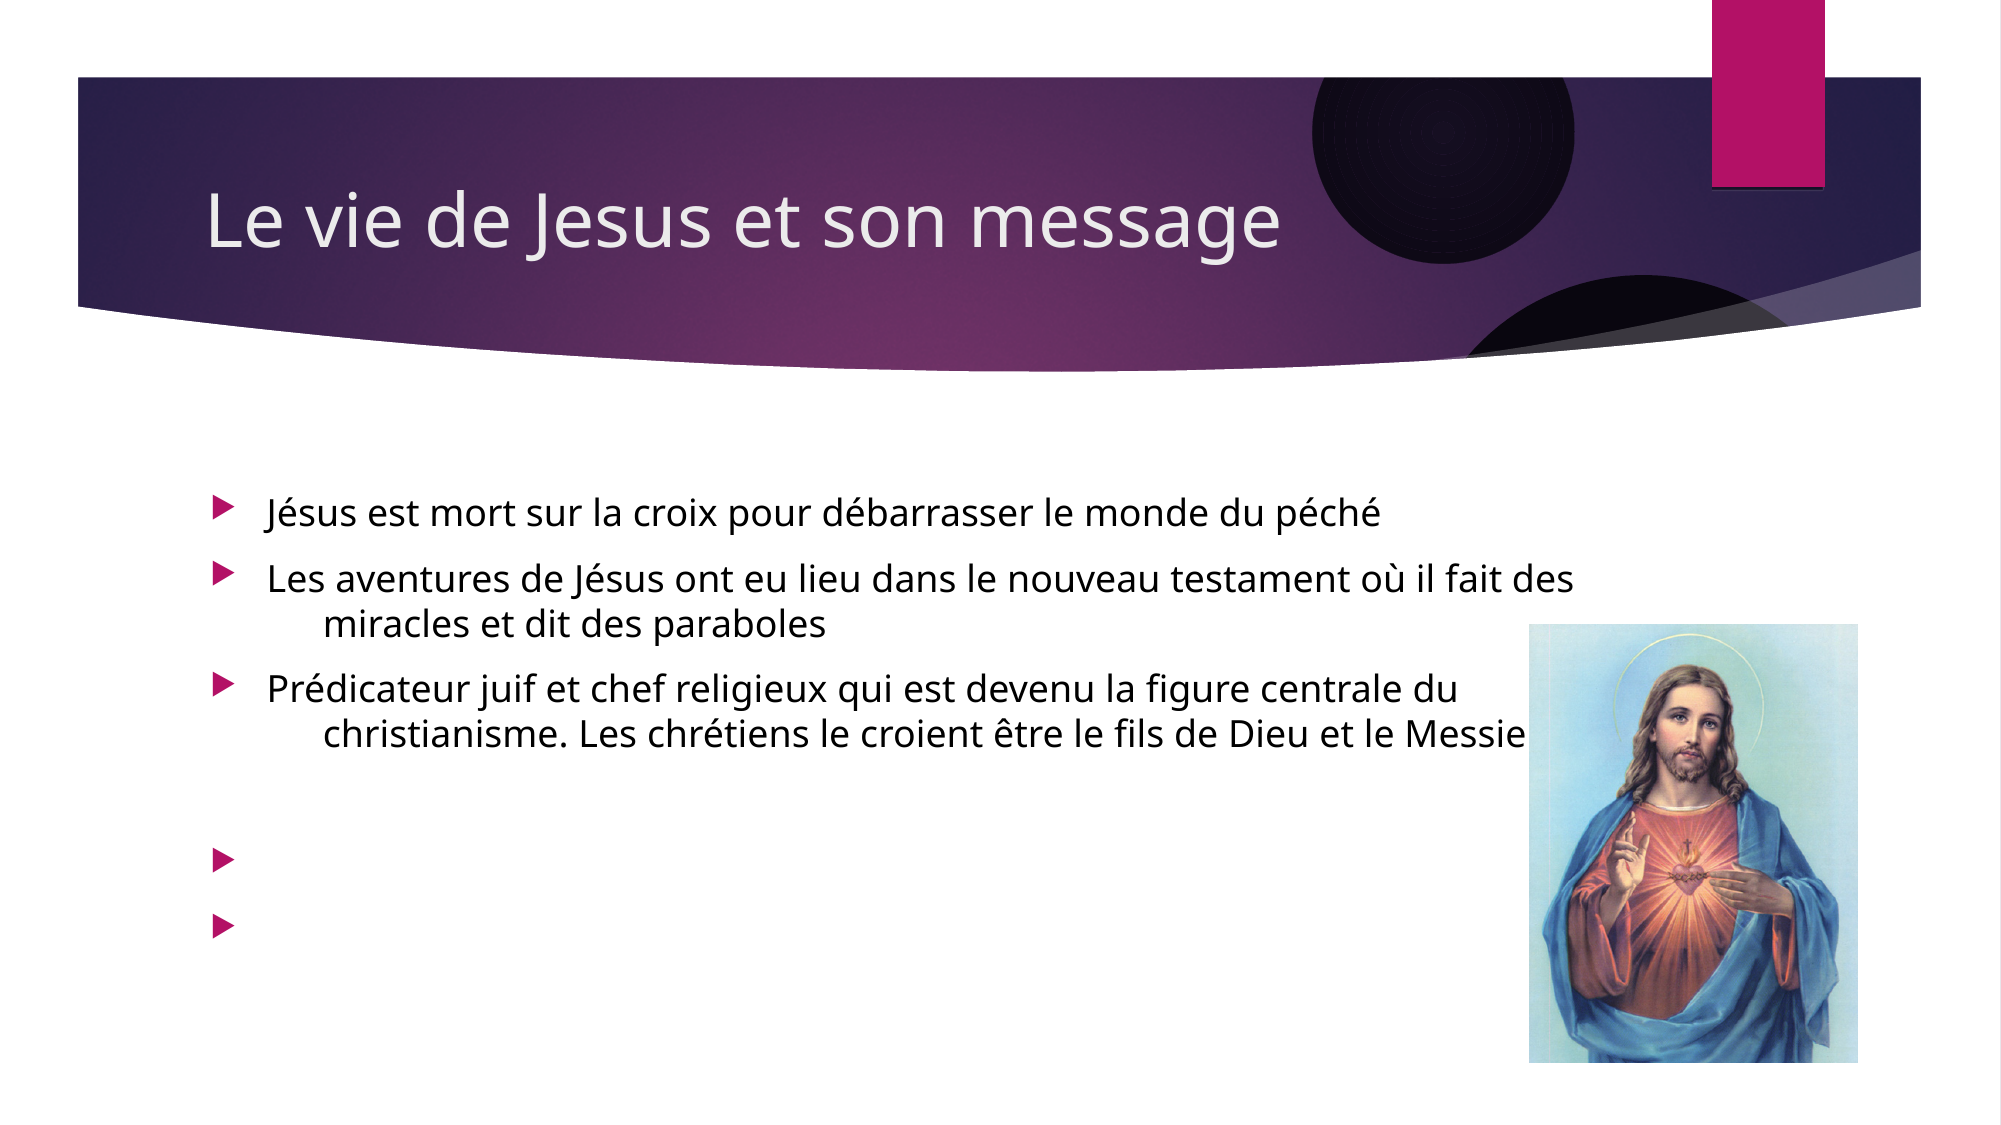

# Le vie de Jesus et son message
Jésus est mort sur la croix pour débarrasser le monde du péché
Les aventures de Jésus ont eu lieu dans le nouveau testament où il fait des miracles et dit des paraboles
Prédicateur juif et chef religieux qui est devenu la figure centrale du christianisme. Les chrétiens le croient être le fils de Dieu et le Messie